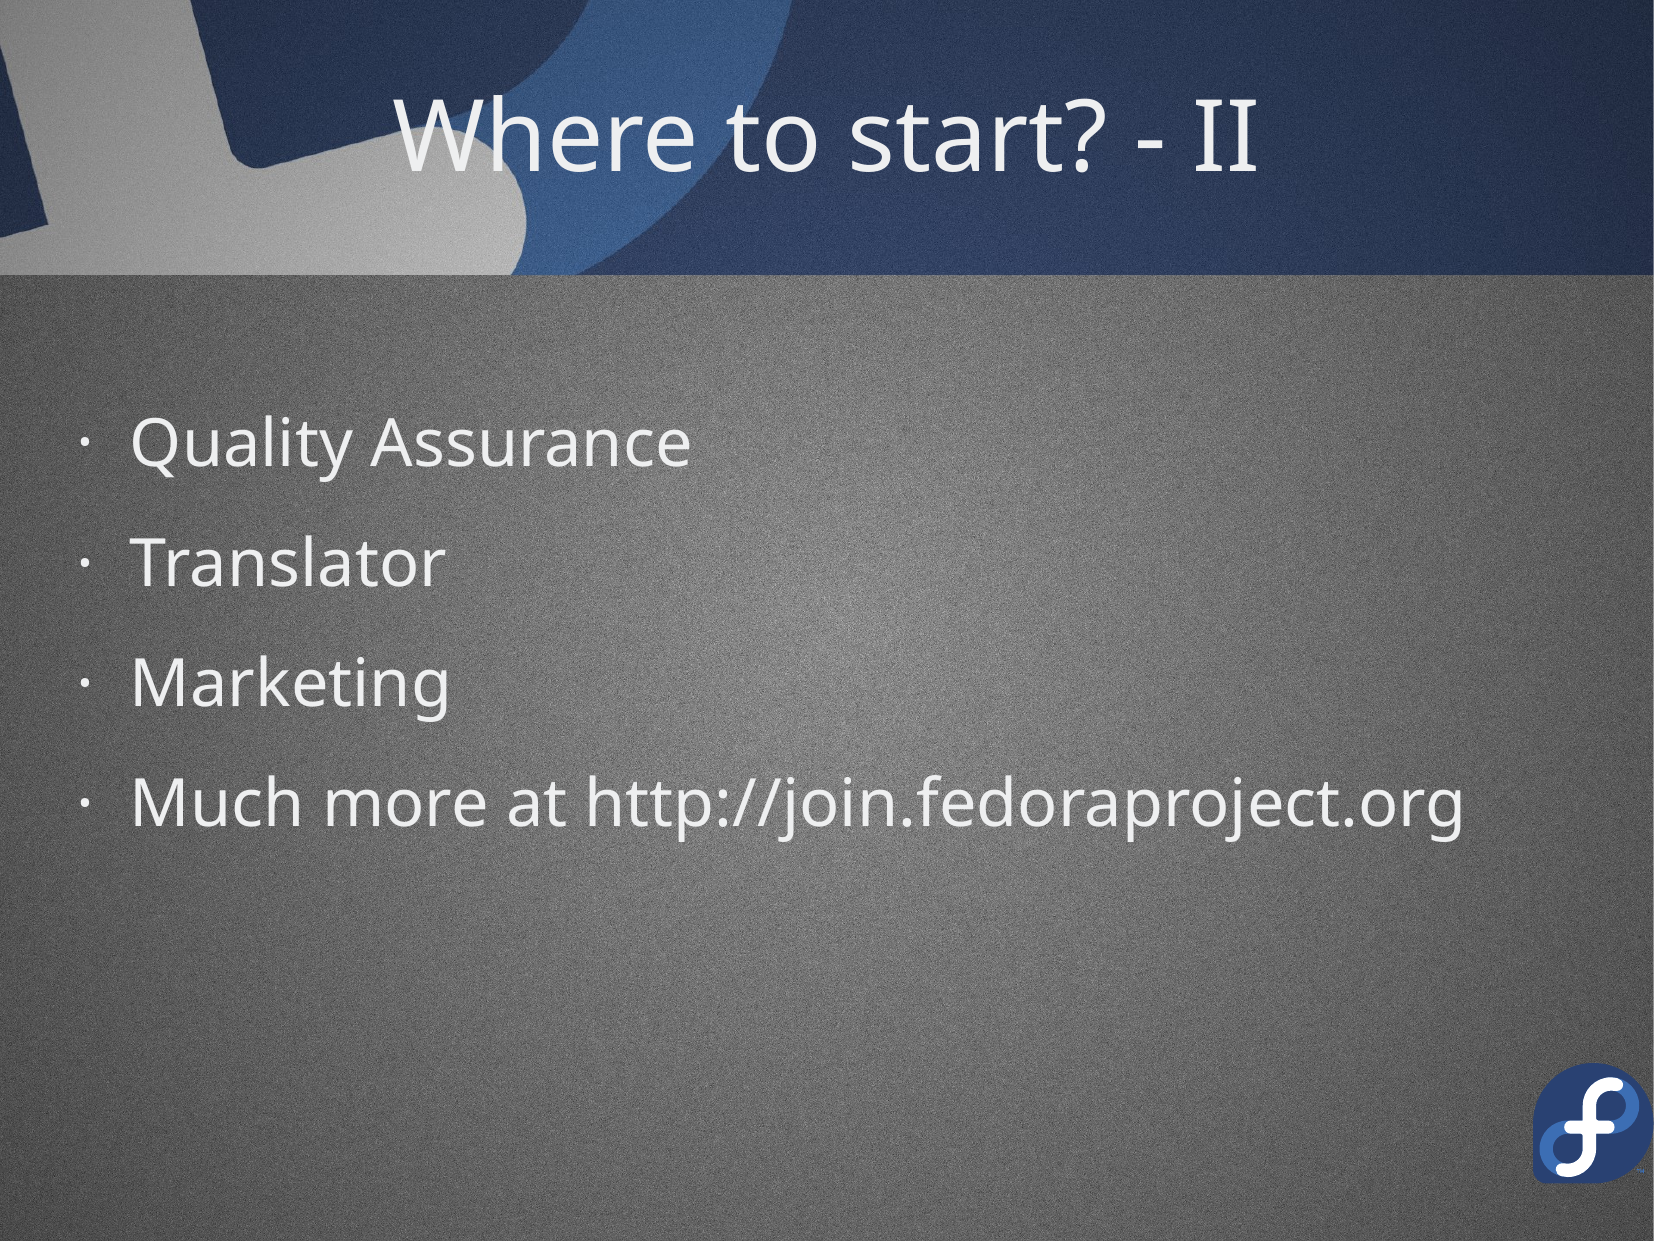

# Where to start? - II
Quality Assurance
Translator
Marketing
Much more at http://join.fedoraproject.org